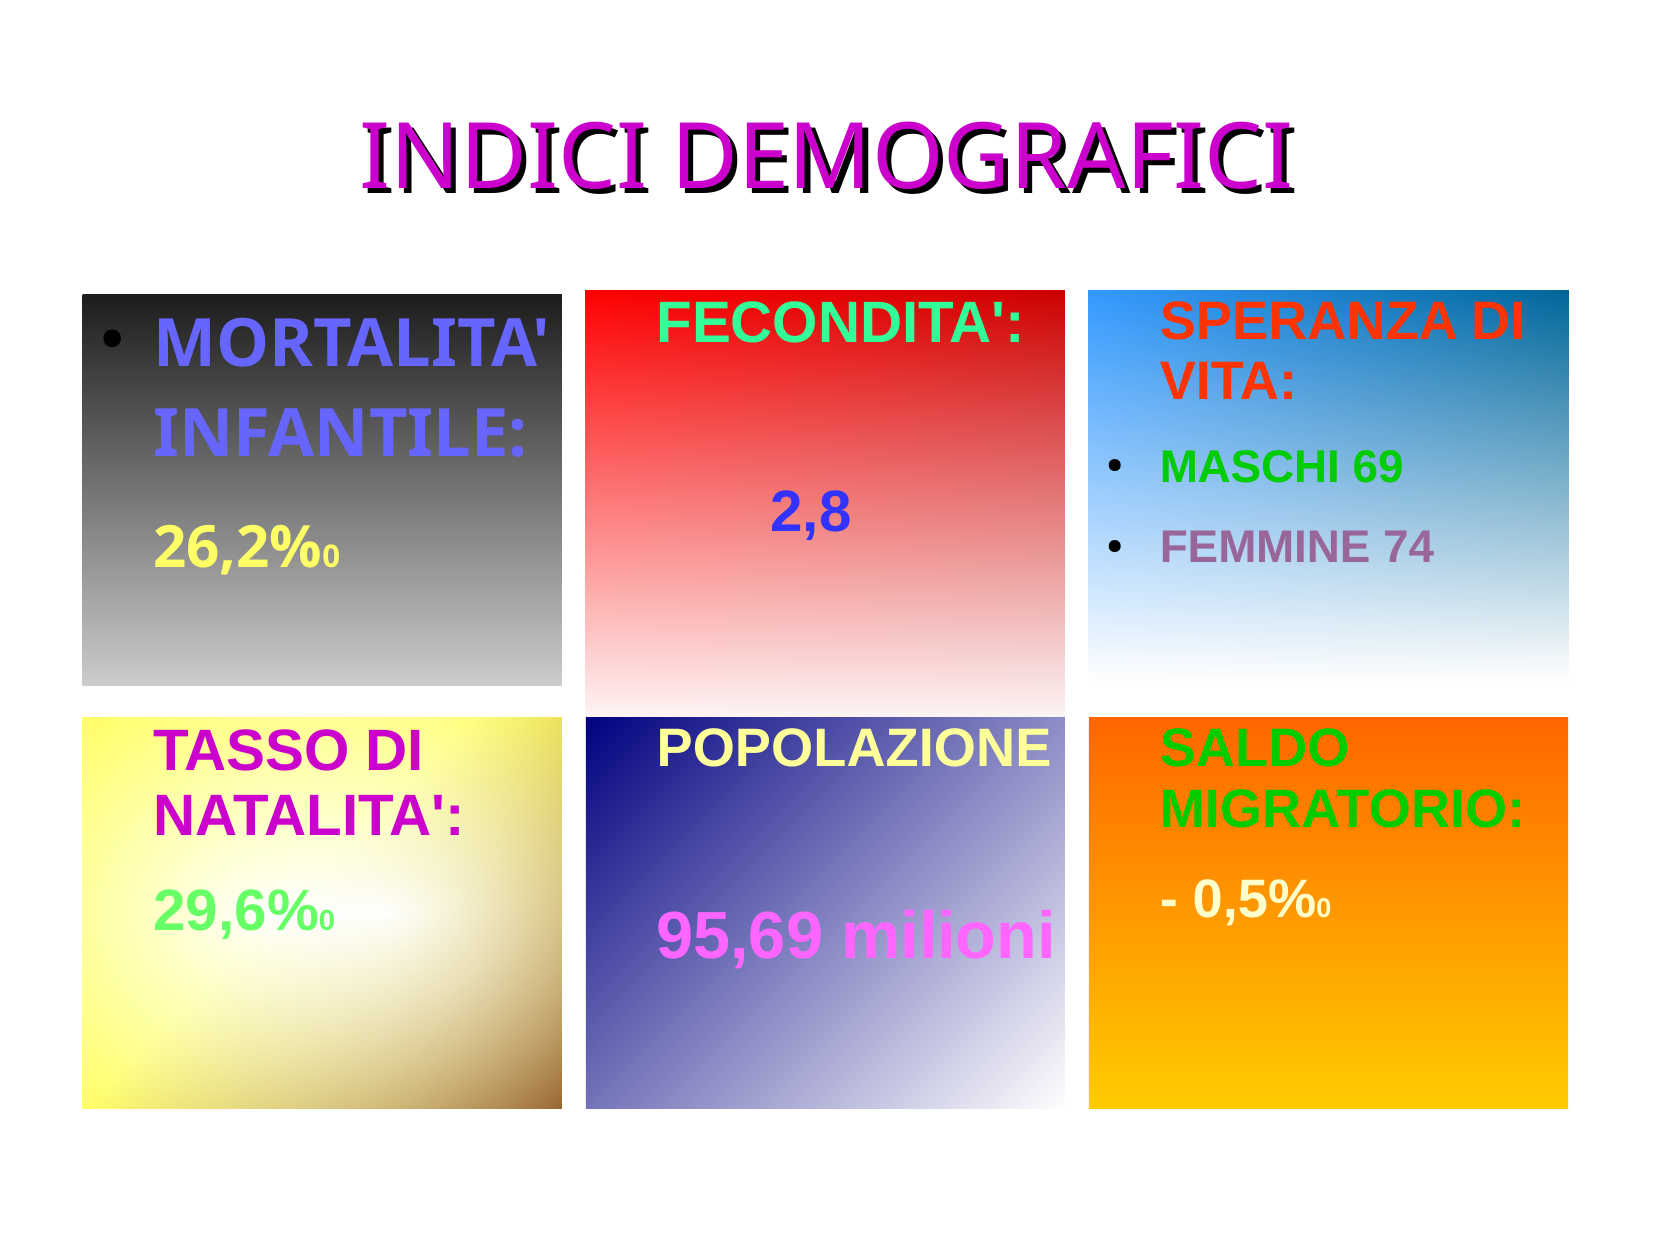

# INDICI DEMOGRAFICI
FECONDITA':
 2,8
SPERANZA DI VITA:
MASCHI 69
FEMMINE 74
MORTALITA' INFANTILE:
26,2%0
TASSO DI NATALITA':
29,6%0
POPOLAZIONE
95,69 milioni
SALDO MIGRATORIO:
- 0,5%0